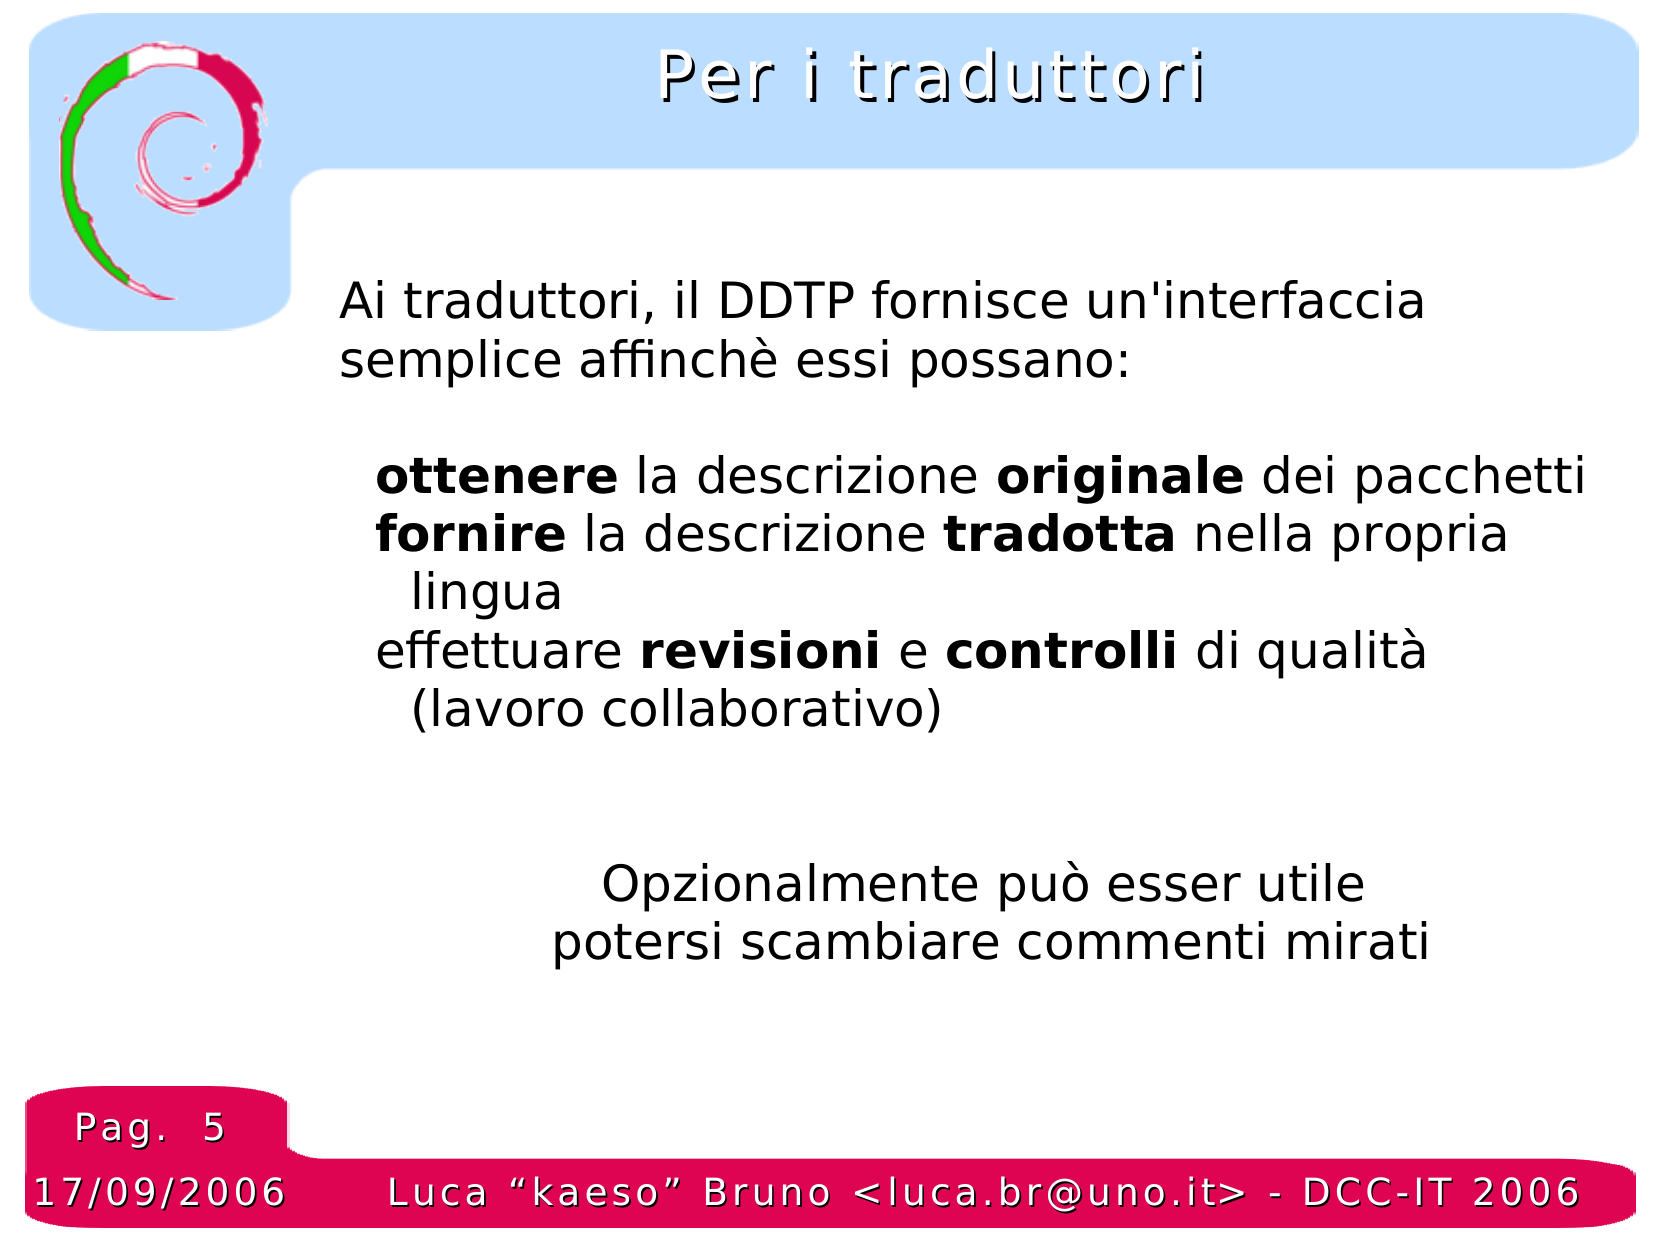

Per i traduttori
Ai traduttori, il DDTP fornisce un'interfaccia semplice affinchè essi possano:
ottenere la descrizione originale dei pacchetti
fornire la descrizione tradotta nella propria lingua
effettuare revisioni e controlli di qualità
(lavoro collaborativo)
Opzionalmente può esser utile
potersi scambiare commenti mirati
Pag.
17/09/2006
Luca “kaeso” Bruno <luca.br@uno.it> - DCC-IT 2006